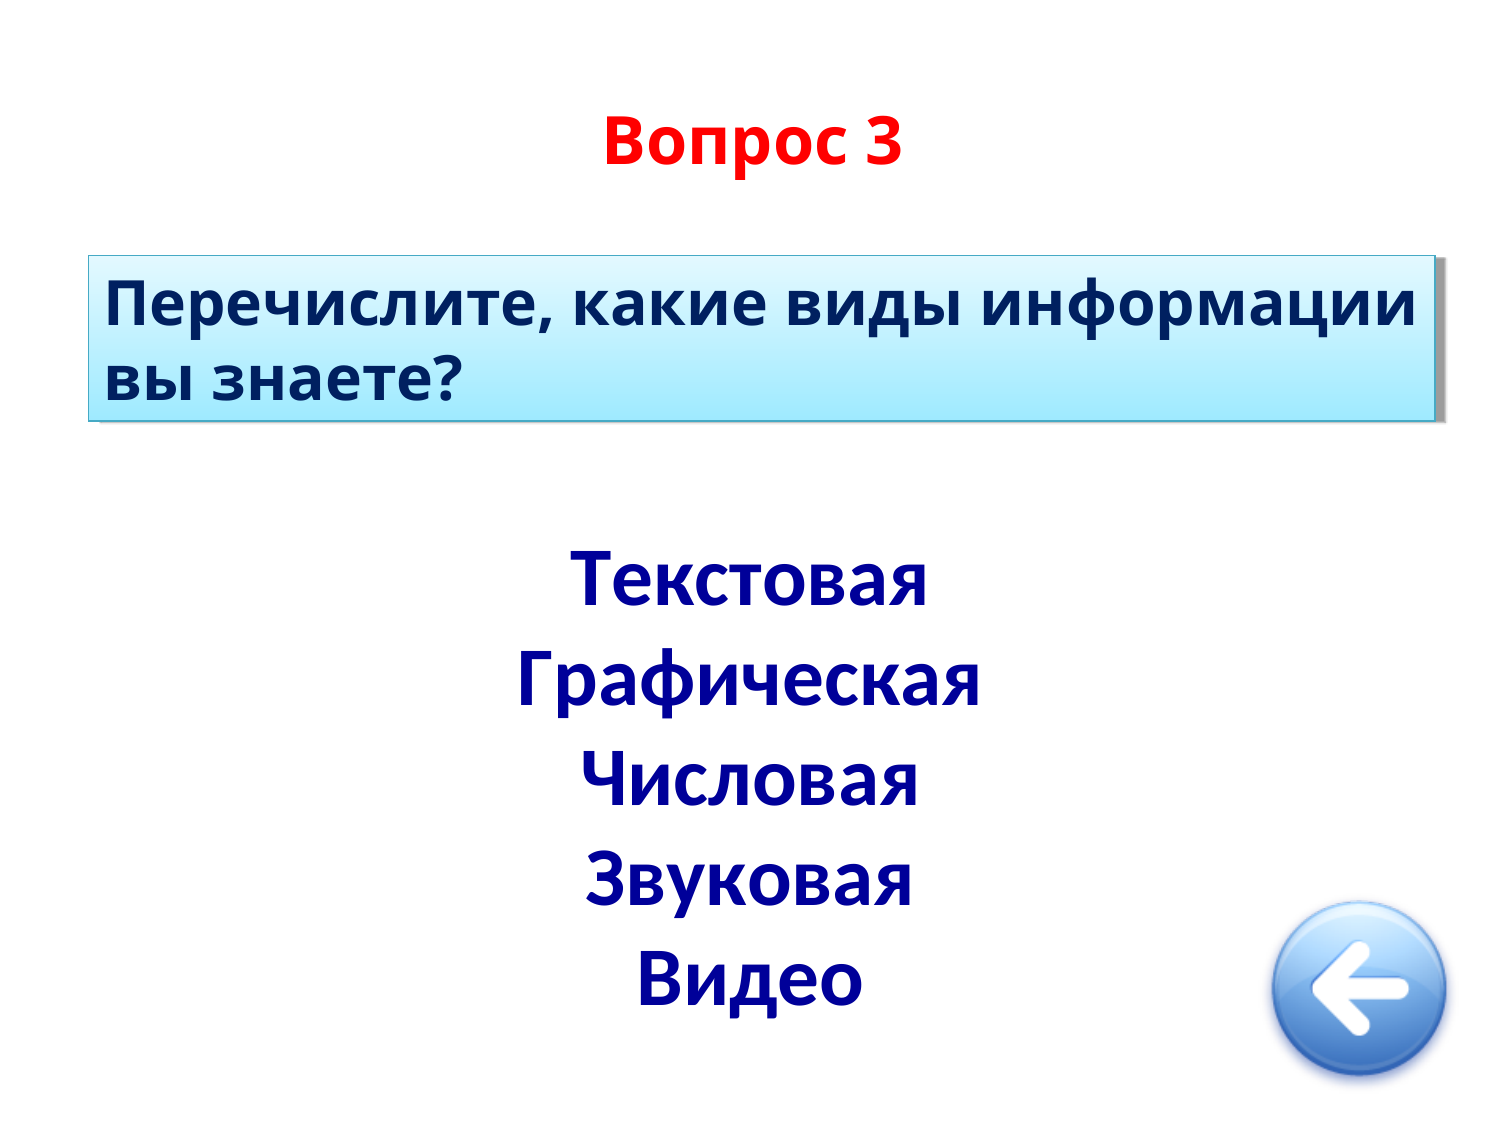

Вопрос 3
Перечислите, какие виды информации вы знаете?
Текстовая
Графическая
Числовая
Звуковая
Видео